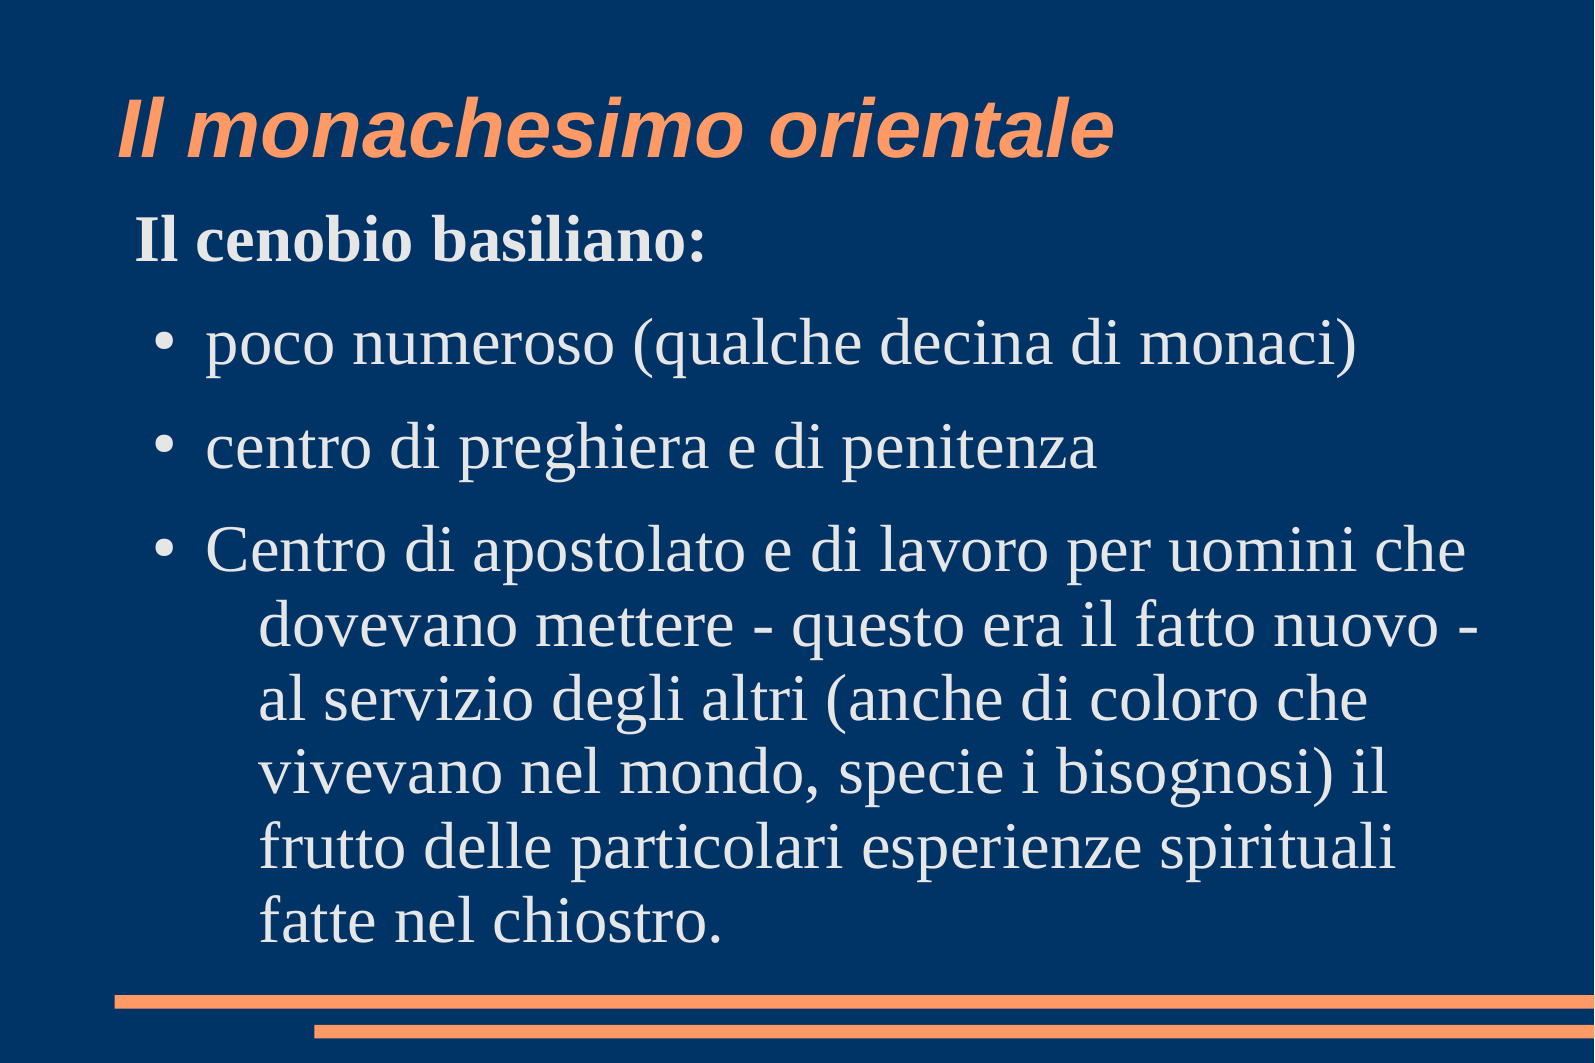

# Il monachesimo orientale
Il cenobio basiliano:
poco numeroso (qualche decina di monaci)
centro di preghiera e di penitenza
Centro di apostolato e di lavoro per uomini che dovevano mettere - questo era il fatto nuovo - al servizio degli altri (anche di coloro che vivevano nel mondo, specie i bisognosi) il frutto delle particolari esperienze spirituali fatte nel chiostro.